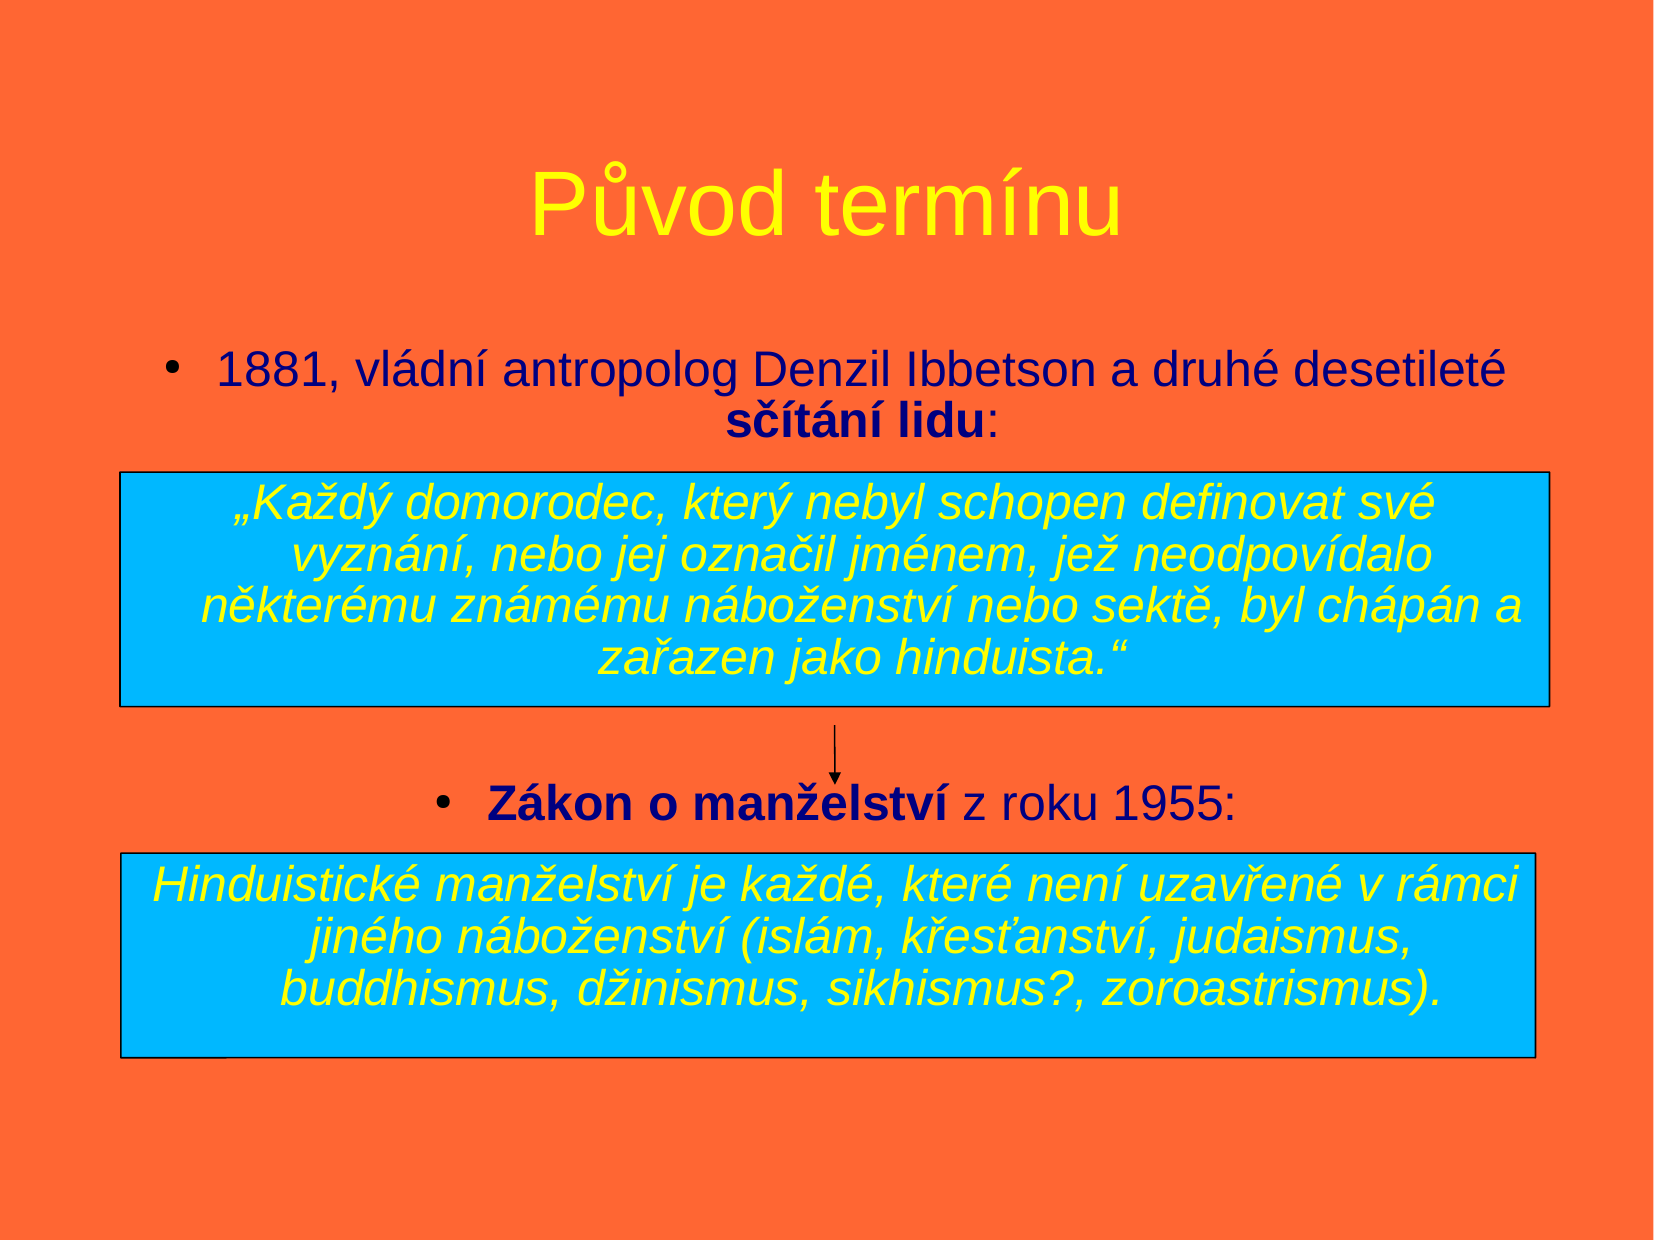

# Původ termínu
1881, vládní antropolog Denzil Ibbetson a druhé desetileté sčítání lidu:
„Každý domorodec, který nebyl schopen definovat své vyznání, nebo jej označil jménem, jež neodpovídalo některému známému náboženství nebo sektě, byl chápán a zařazen jako hinduista.“
Zákon o manželství z roku 1955:
Hinduistické manželství je každé, které není uzavřené v rámci jiného náboženství (islám, křesťanství, judaismus, buddhismus, džinismus, sikhismus?, zoroastrismus).